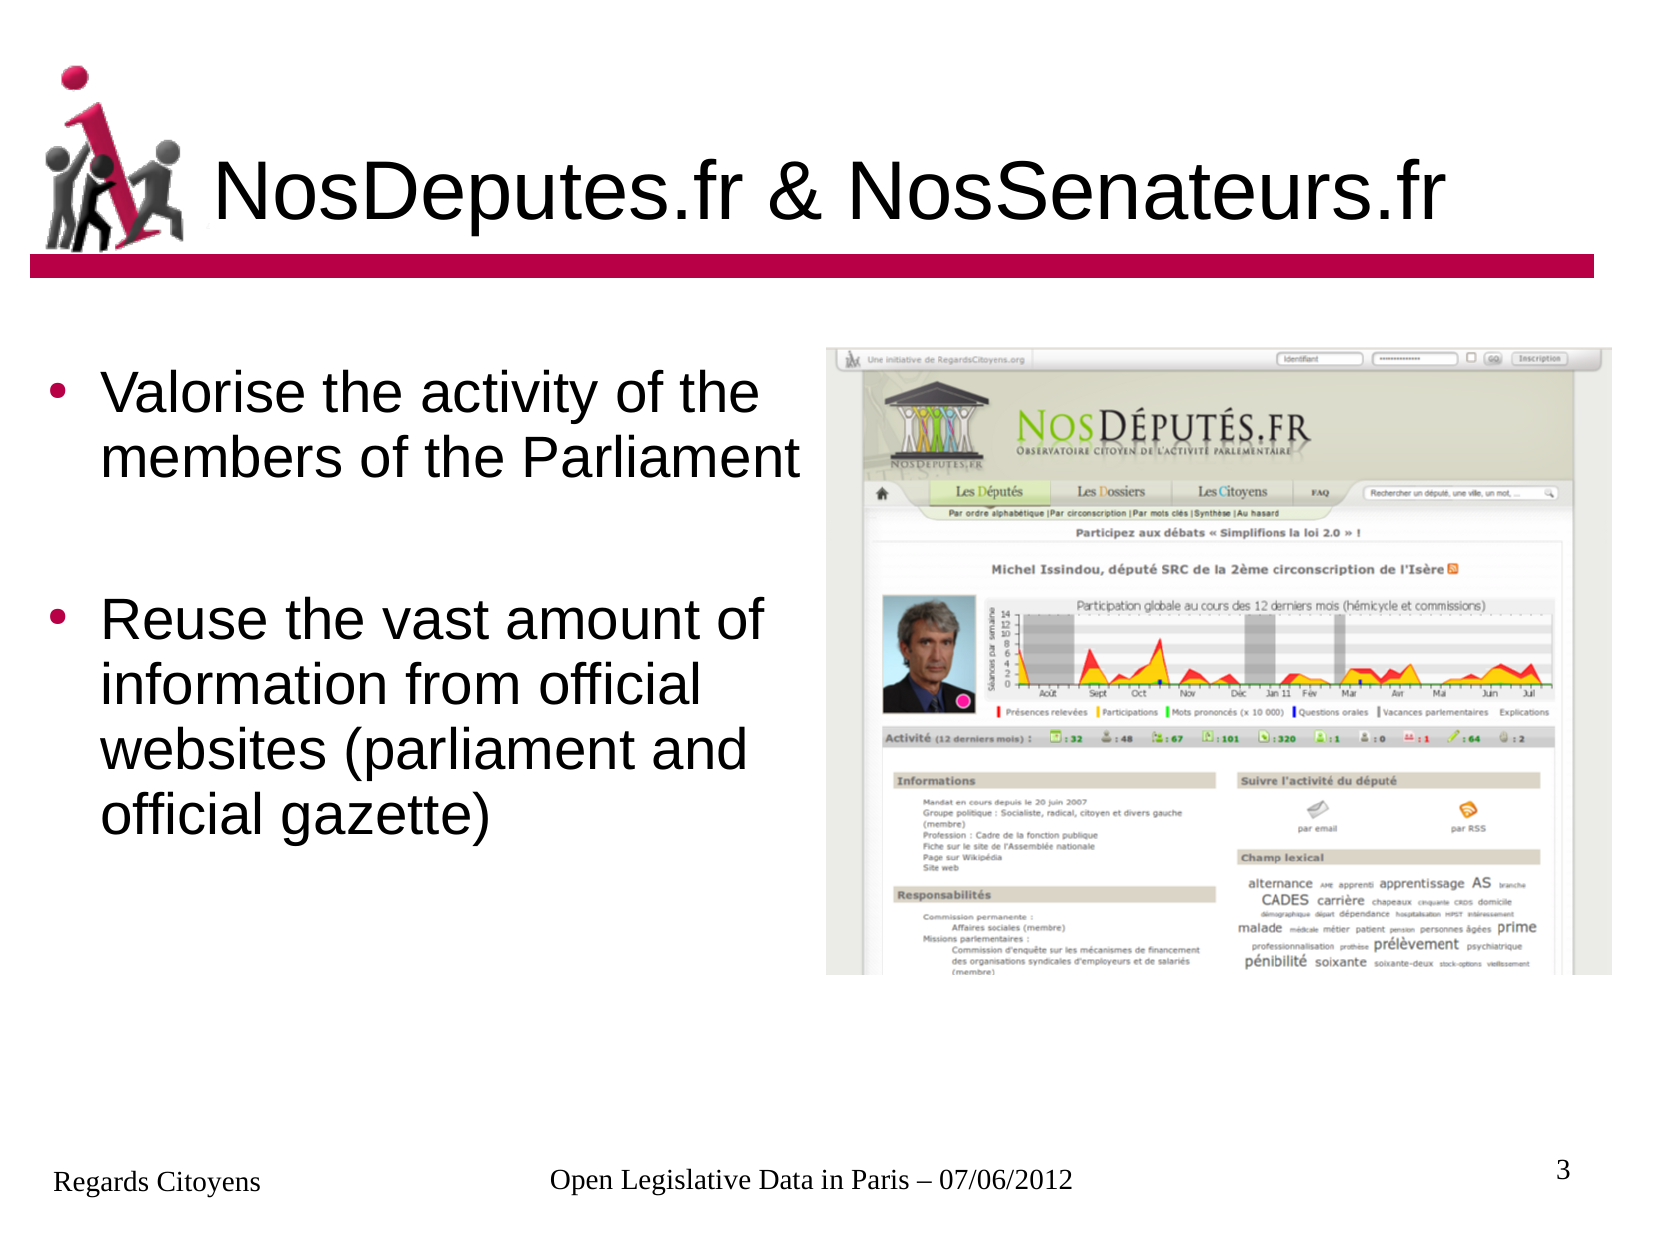

# NosDeputes.fr & NosSenateurs.fr
Valorise the activity of the members of the Parliament
Reuse the vast amount of information from official websites (parliament and official gazette)
3
Présentation au Sénat - 31 mai 2012